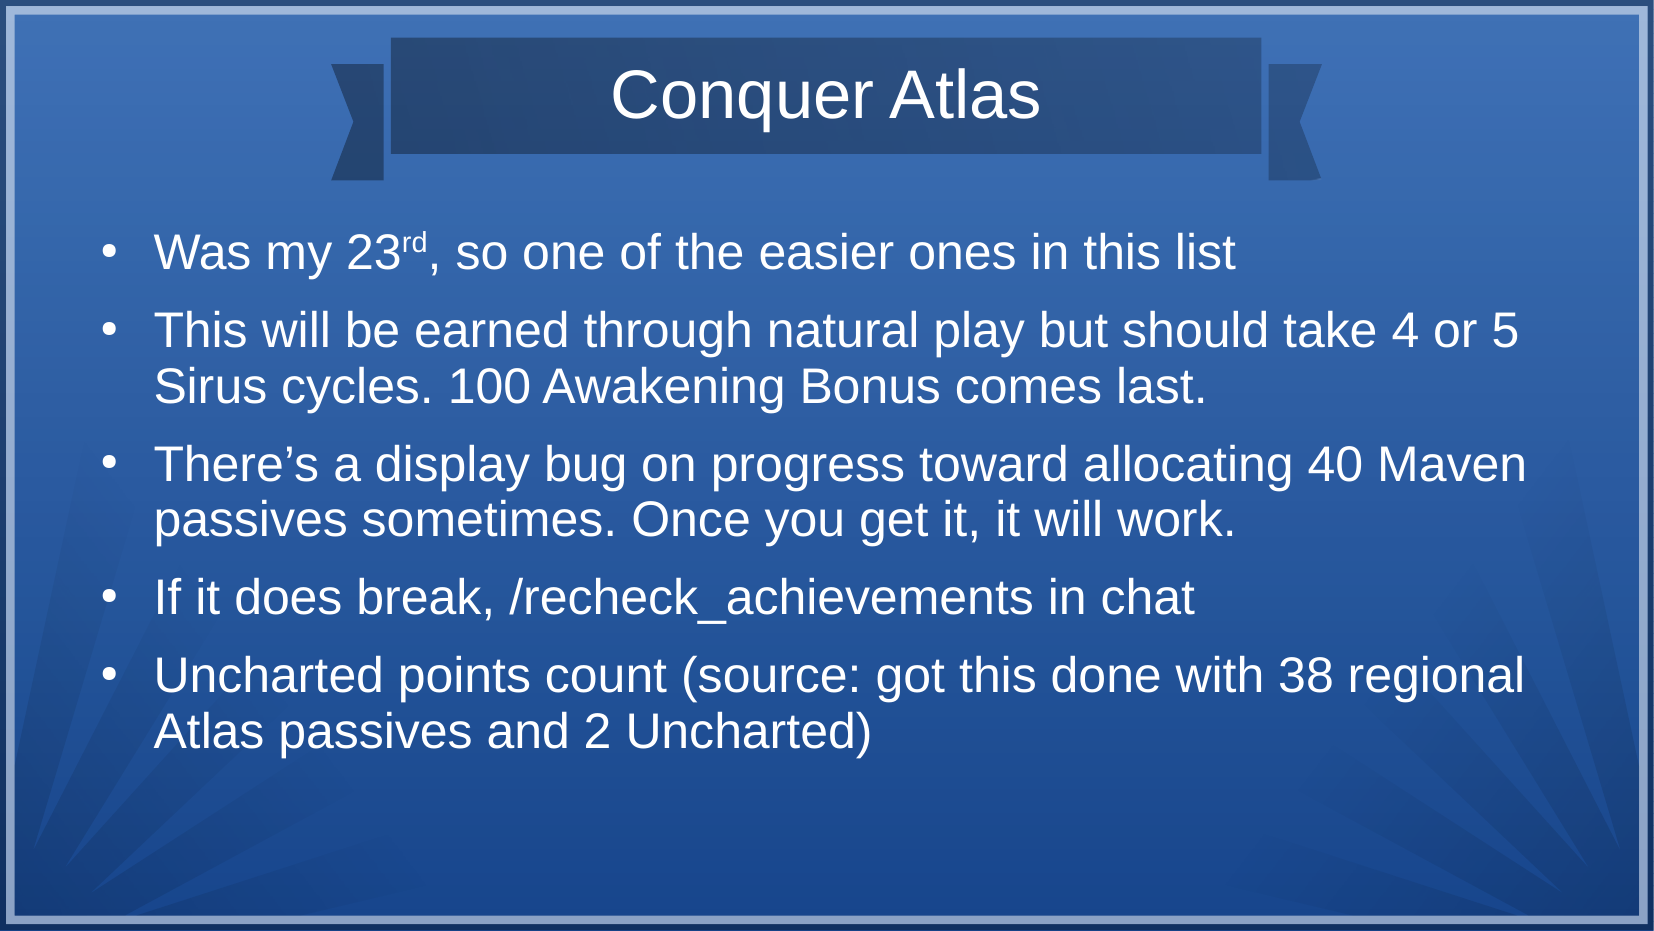

# Conquer Atlas
Was my 23rd, so one of the easier ones in this list
This will be earned through natural play but should take 4 or 5 Sirus cycles. 100 Awakening Bonus comes last.
There’s a display bug on progress toward allocating 40 Maven passives sometimes. Once you get it, it will work.
If it does break, /recheck_achievements in chat
Uncharted points count (source: got this done with 38 regional Atlas passives and 2 Uncharted)